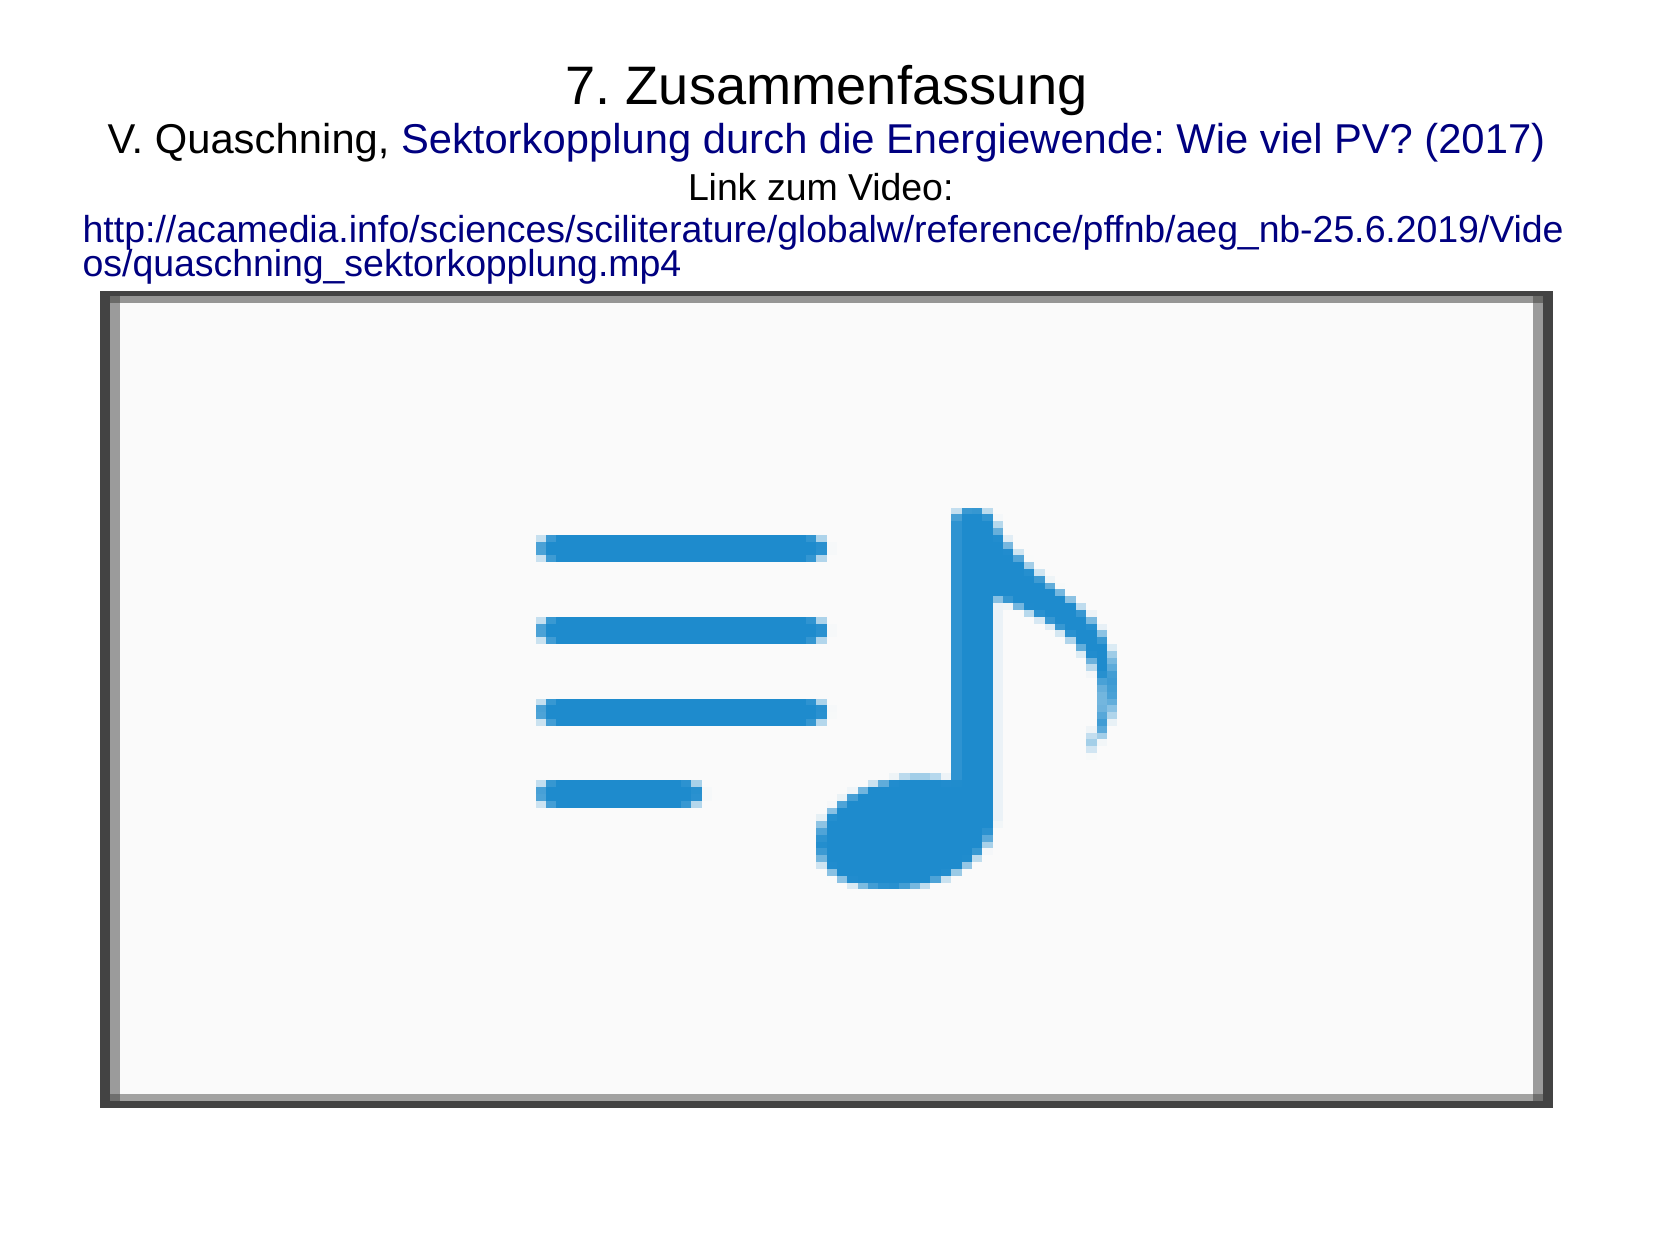

# 7. Zusammenfassung V. Quaschning, Sektorkopplung durch die Energiewende: Wie viel PV? (2017) Link zum Video: http://acamedia.info/sciences/sciliterature/globalw/reference/pffnb/aeg_nb-25.6.2019/Videos/quaschning_sektorkopplung.mp4